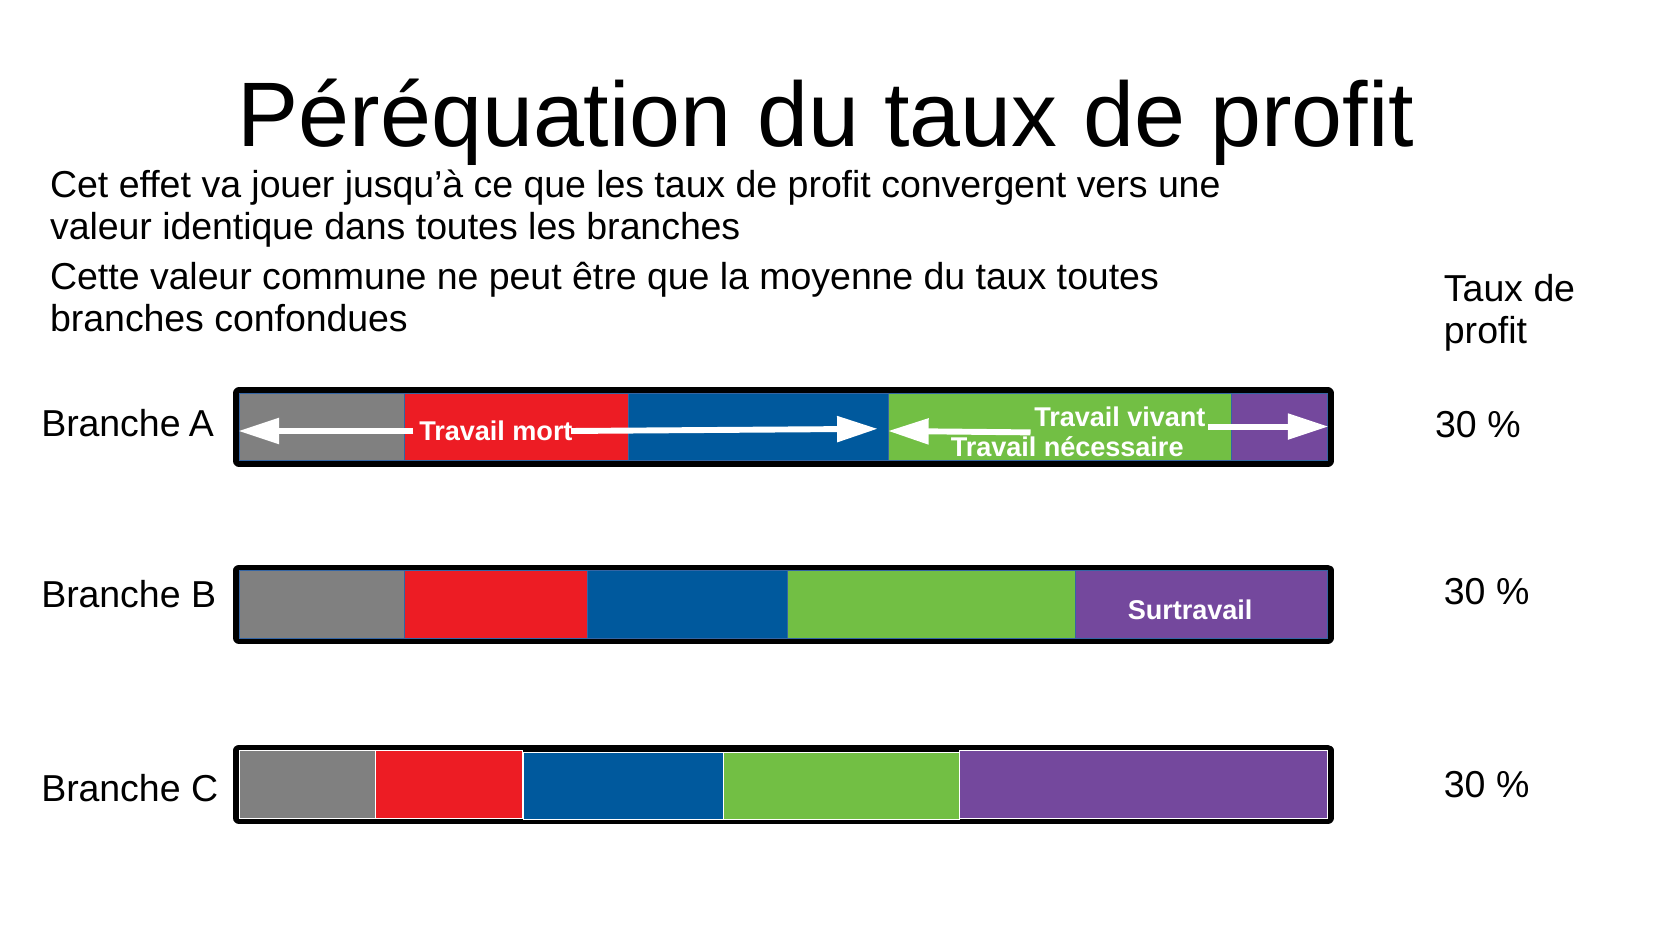

# Péréquation du taux de profit
Cet effet va jouer jusqu’à ce que les taux de profit convergent vers une valeur identique dans toutes les branches
Cette valeur commune ne peut être que la moyenne du taux toutes branches confondues
Taux de profit
20 %
Travail vivant
Branche A
30 %
Travail mort
Travail nécessaire
30 %
Branche B
Surtravail
40 %
30 %
Branche C